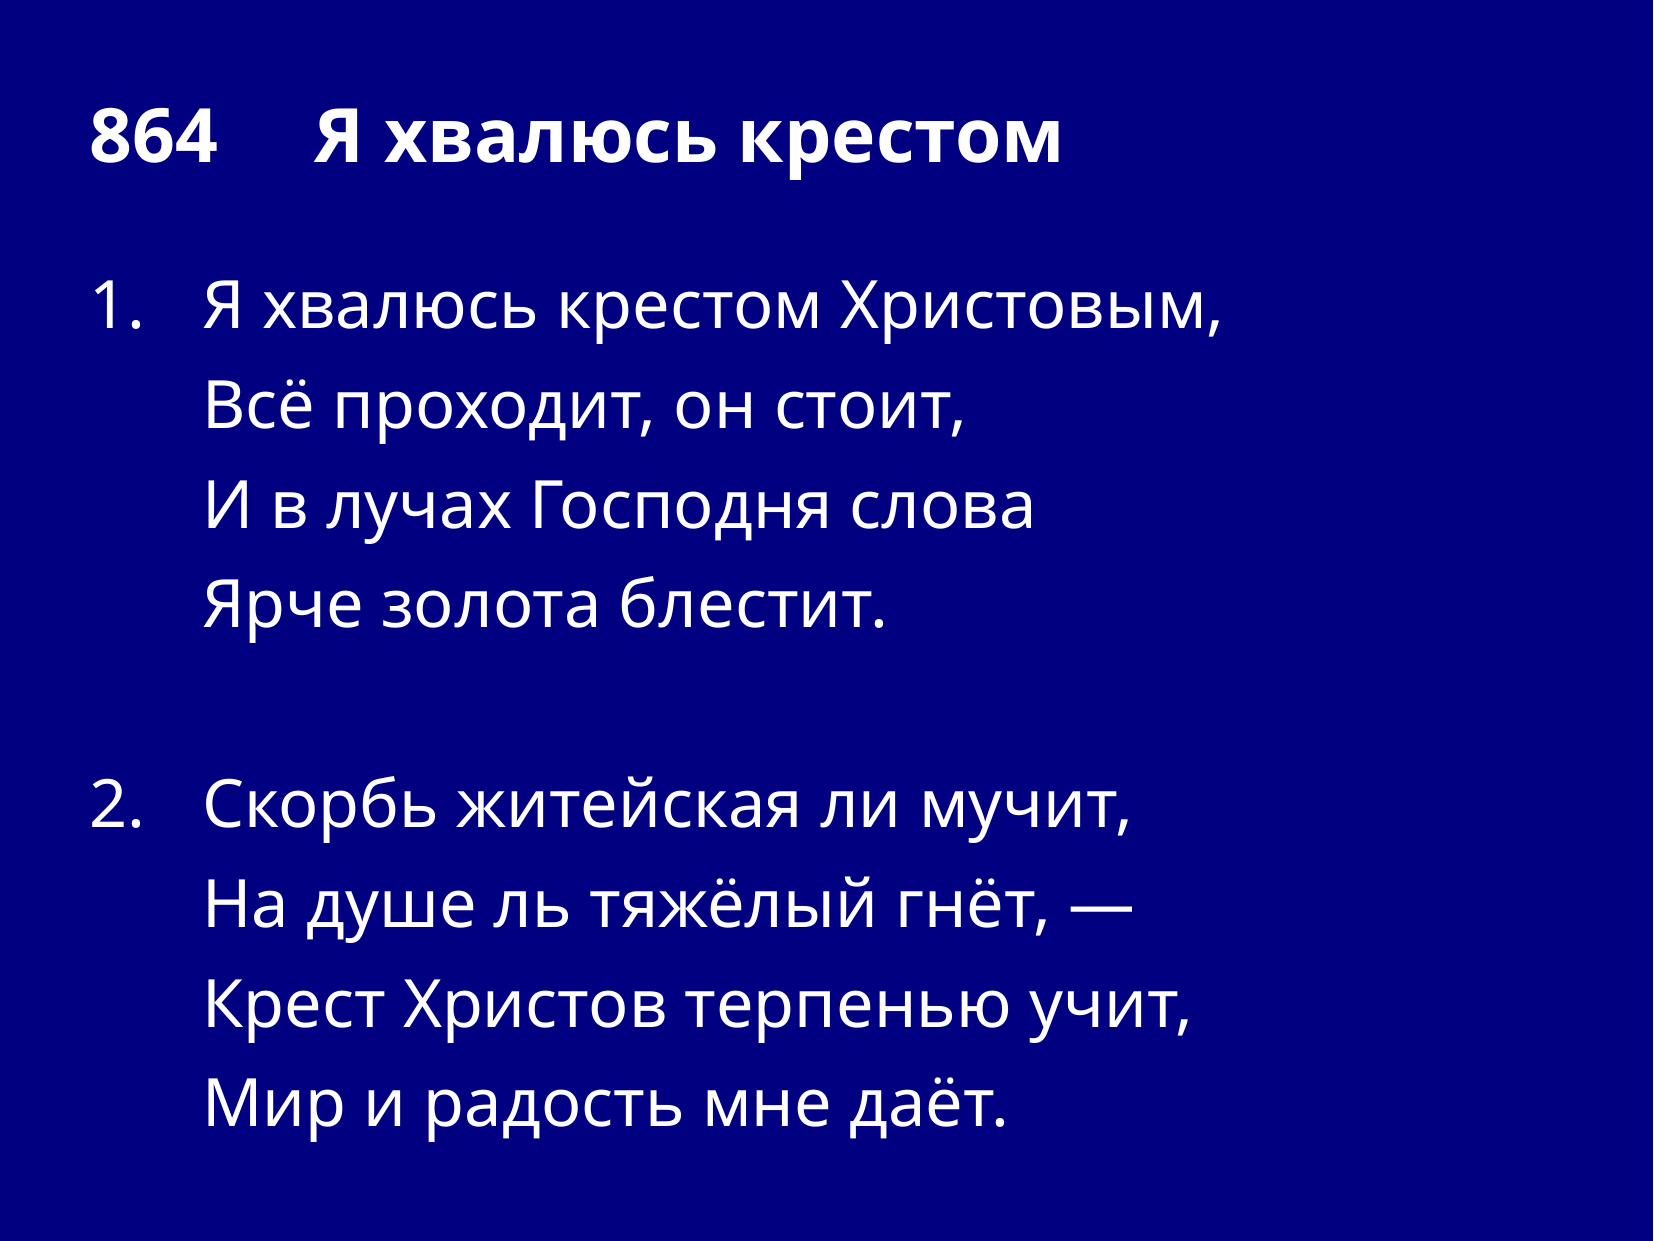

864	Я хвалюсь крестом
1.	Я хвалюсь крестом Христовым,
	Всё проходит, он стоит,
	И в лучах Господня слова
	Ярче золота блестит.
2.	Скорбь житейская ли мучит,
	На душе ль тяжёлый гнёт, —
	Крест Христов терпенью учит,
	Мир и радость мне даёт.